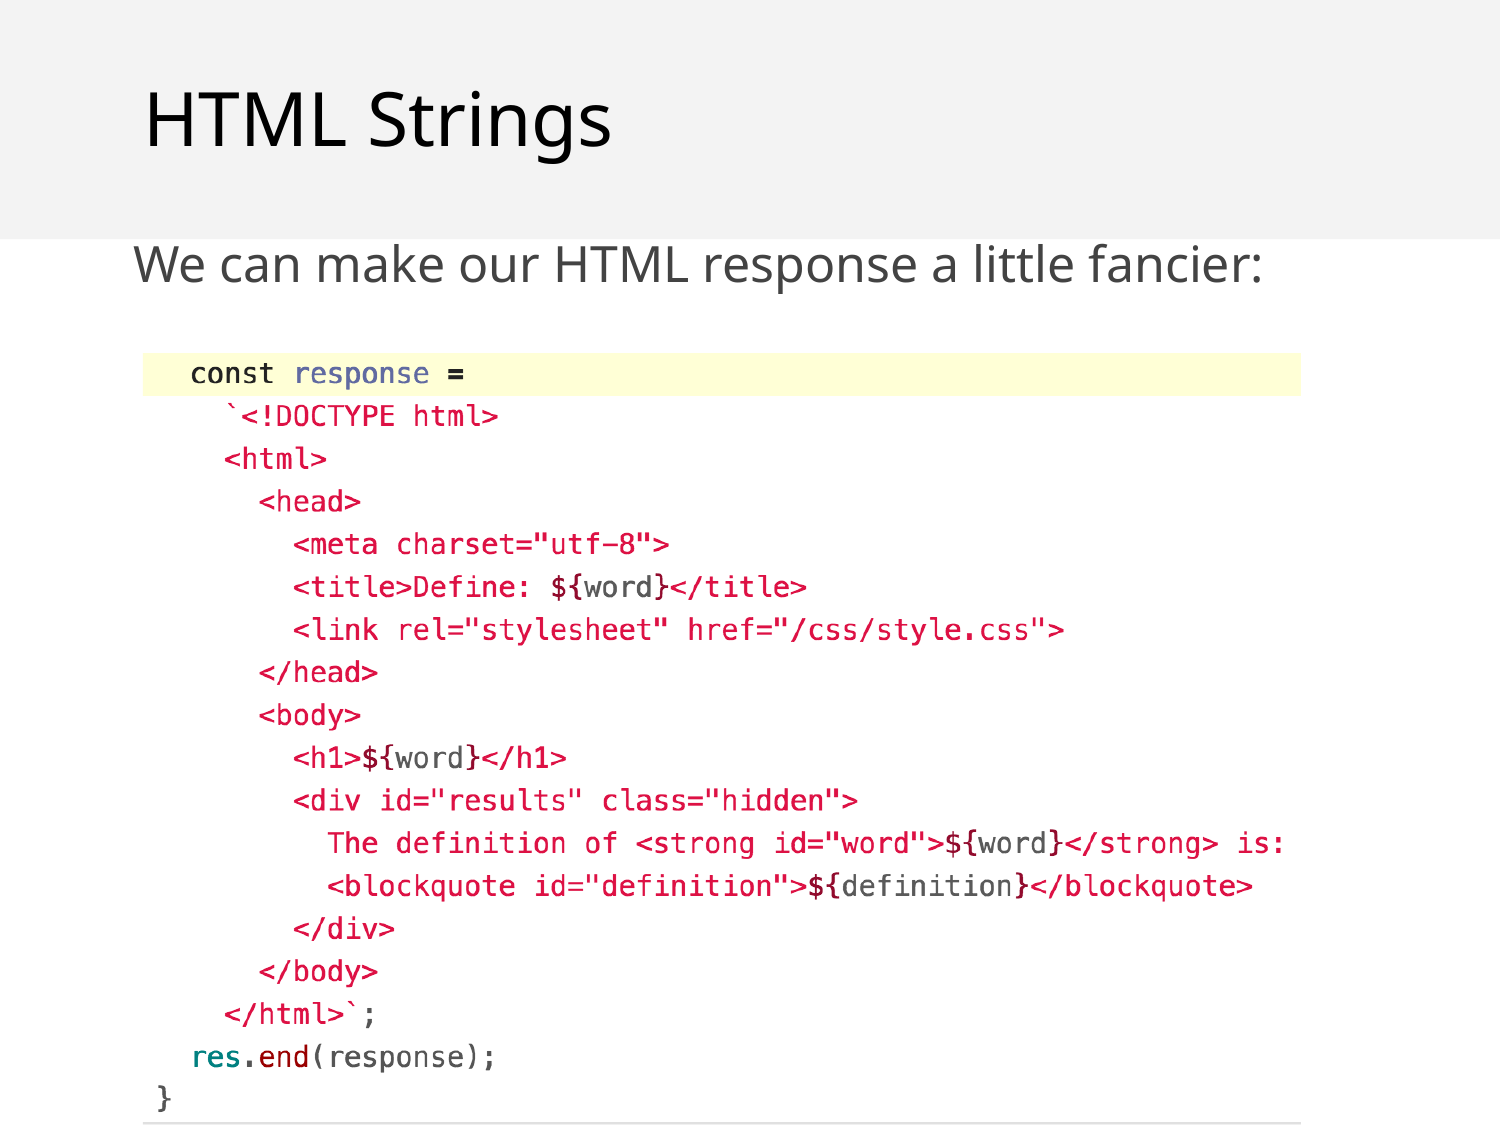

# HTML Strings
We can make our HTML response a little fancier: